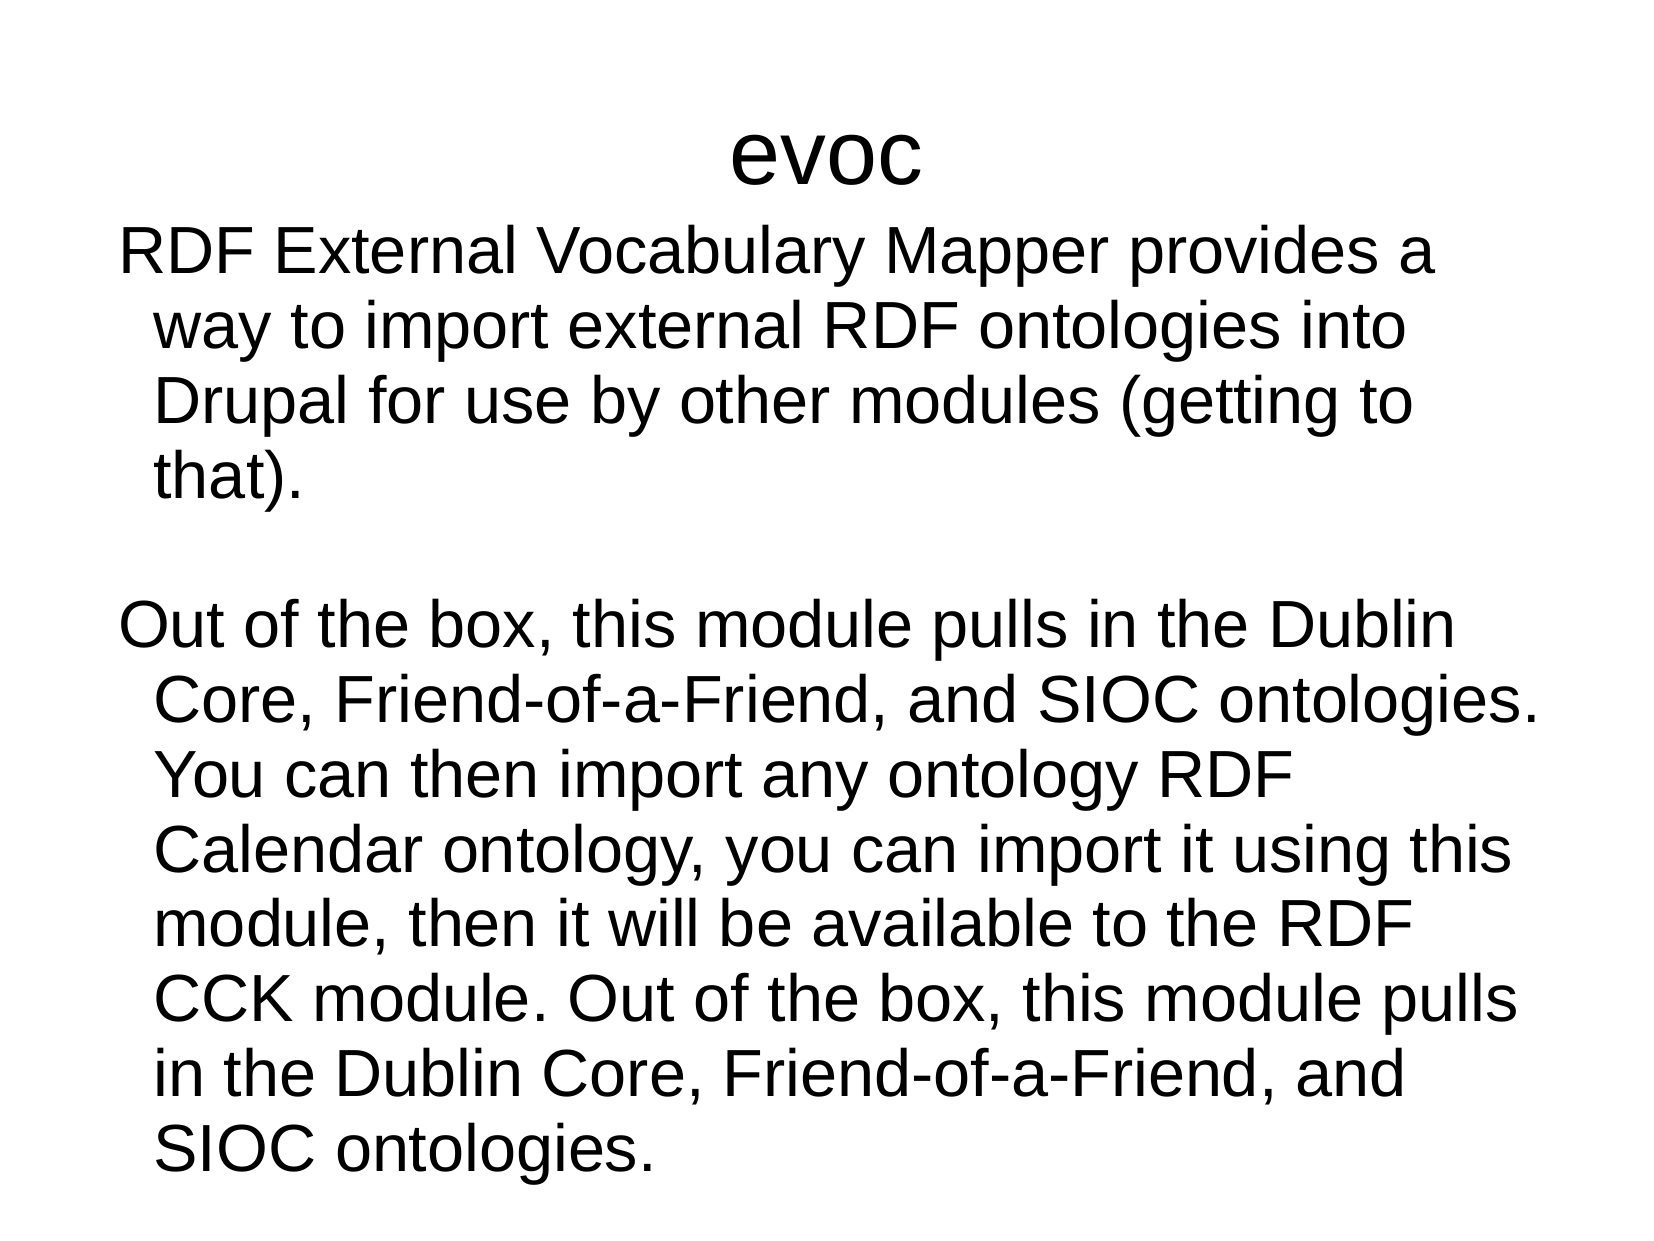

# evoc
RDF External Vocabulary Mapper provides a way to import external RDF ontologies into Drupal for use by other modules (getting to that).
Out of the box, this module pulls in the Dublin Core, Friend-of-a-Friend, and SIOC ontologies. You can then import any ontology RDF Calendar ontology, you can import it using this module, then it will be available to the RDF CCK module. Out of the box, this module pulls in the Dublin Core, Friend-of-a-Friend, and SIOC ontologies.